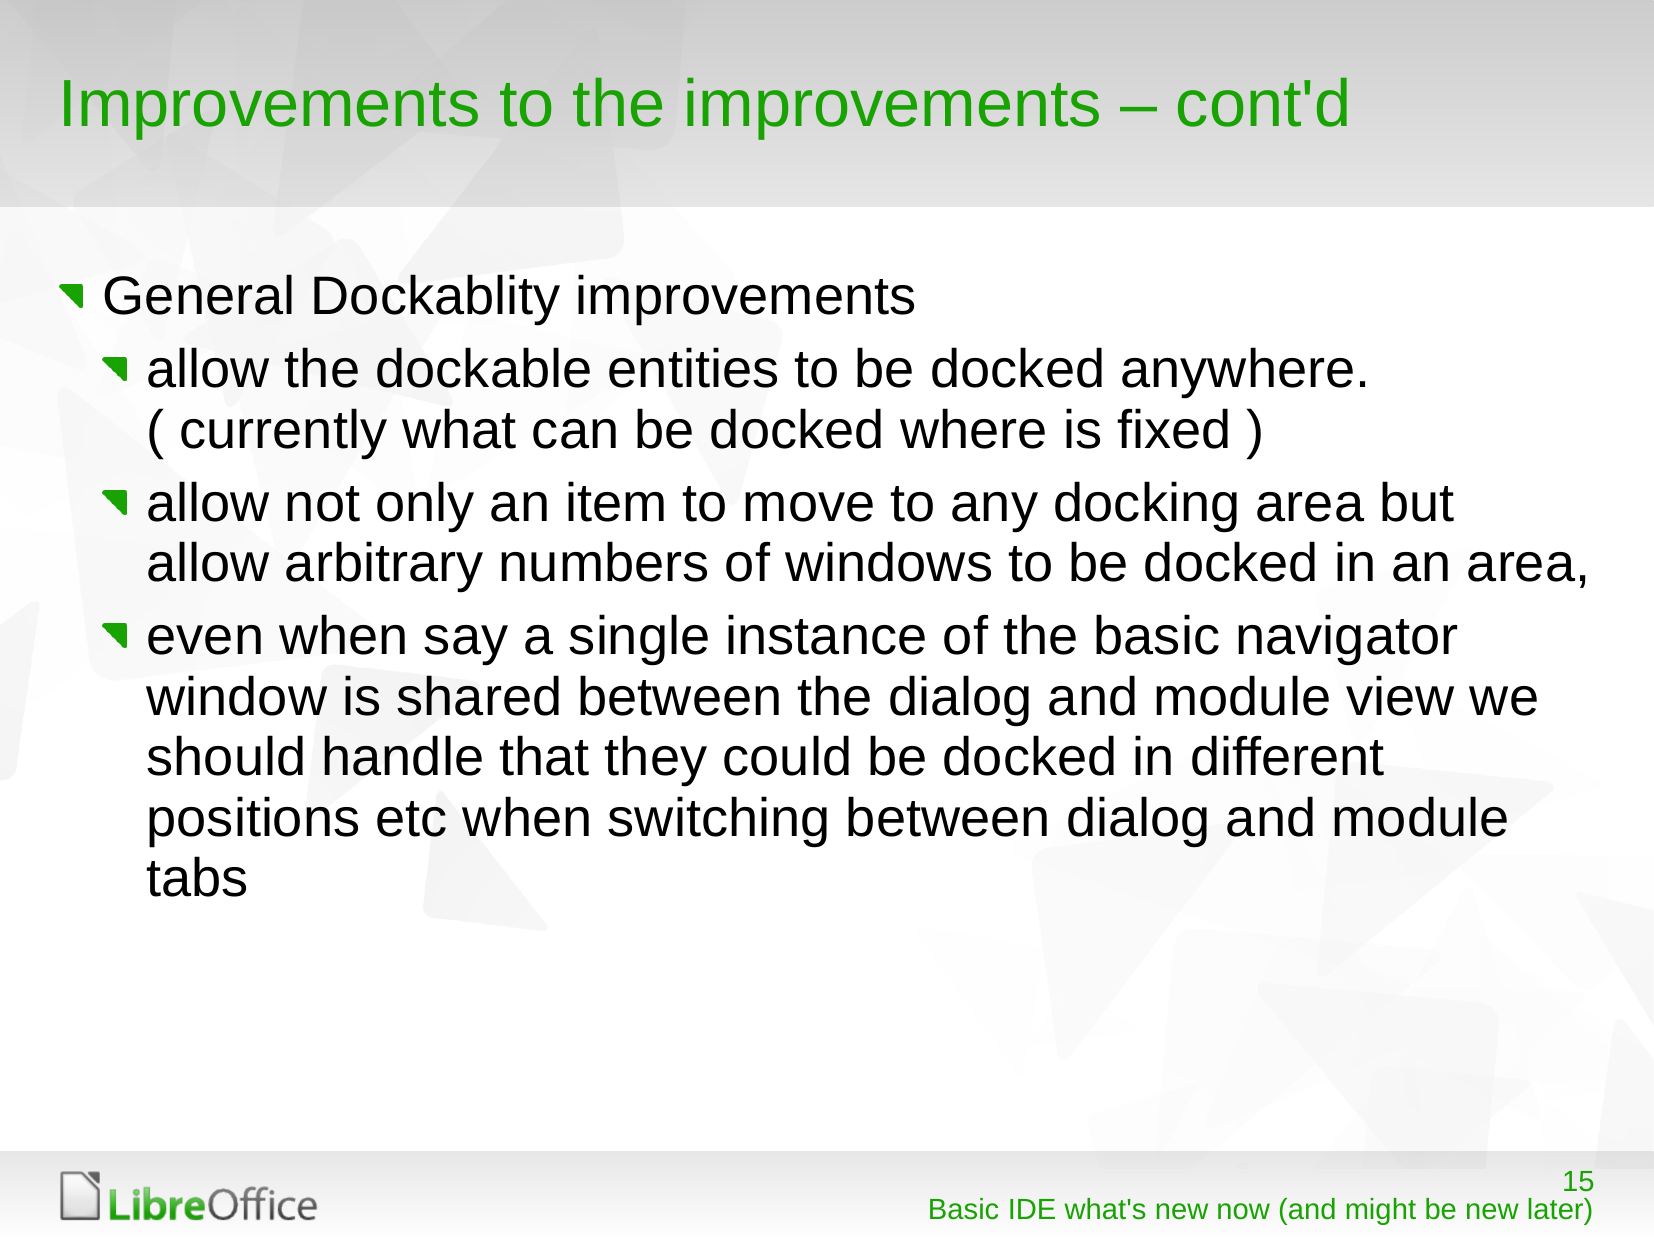

# Improvements to the improvements – cont'd
General Dockablity improvements
allow the dockable entities to be docked anywhere.( currently what can be docked where is fixed )
allow not only an item to move to any docking area but allow arbitrary numbers of windows to be docked in an area,
even when say a single instance of the basic navigator window is shared between the dialog and module view we should handle that they could be docked in different positions etc when switching between dialog and module tabs
15
Basic IDE what's new now (and might be new later)